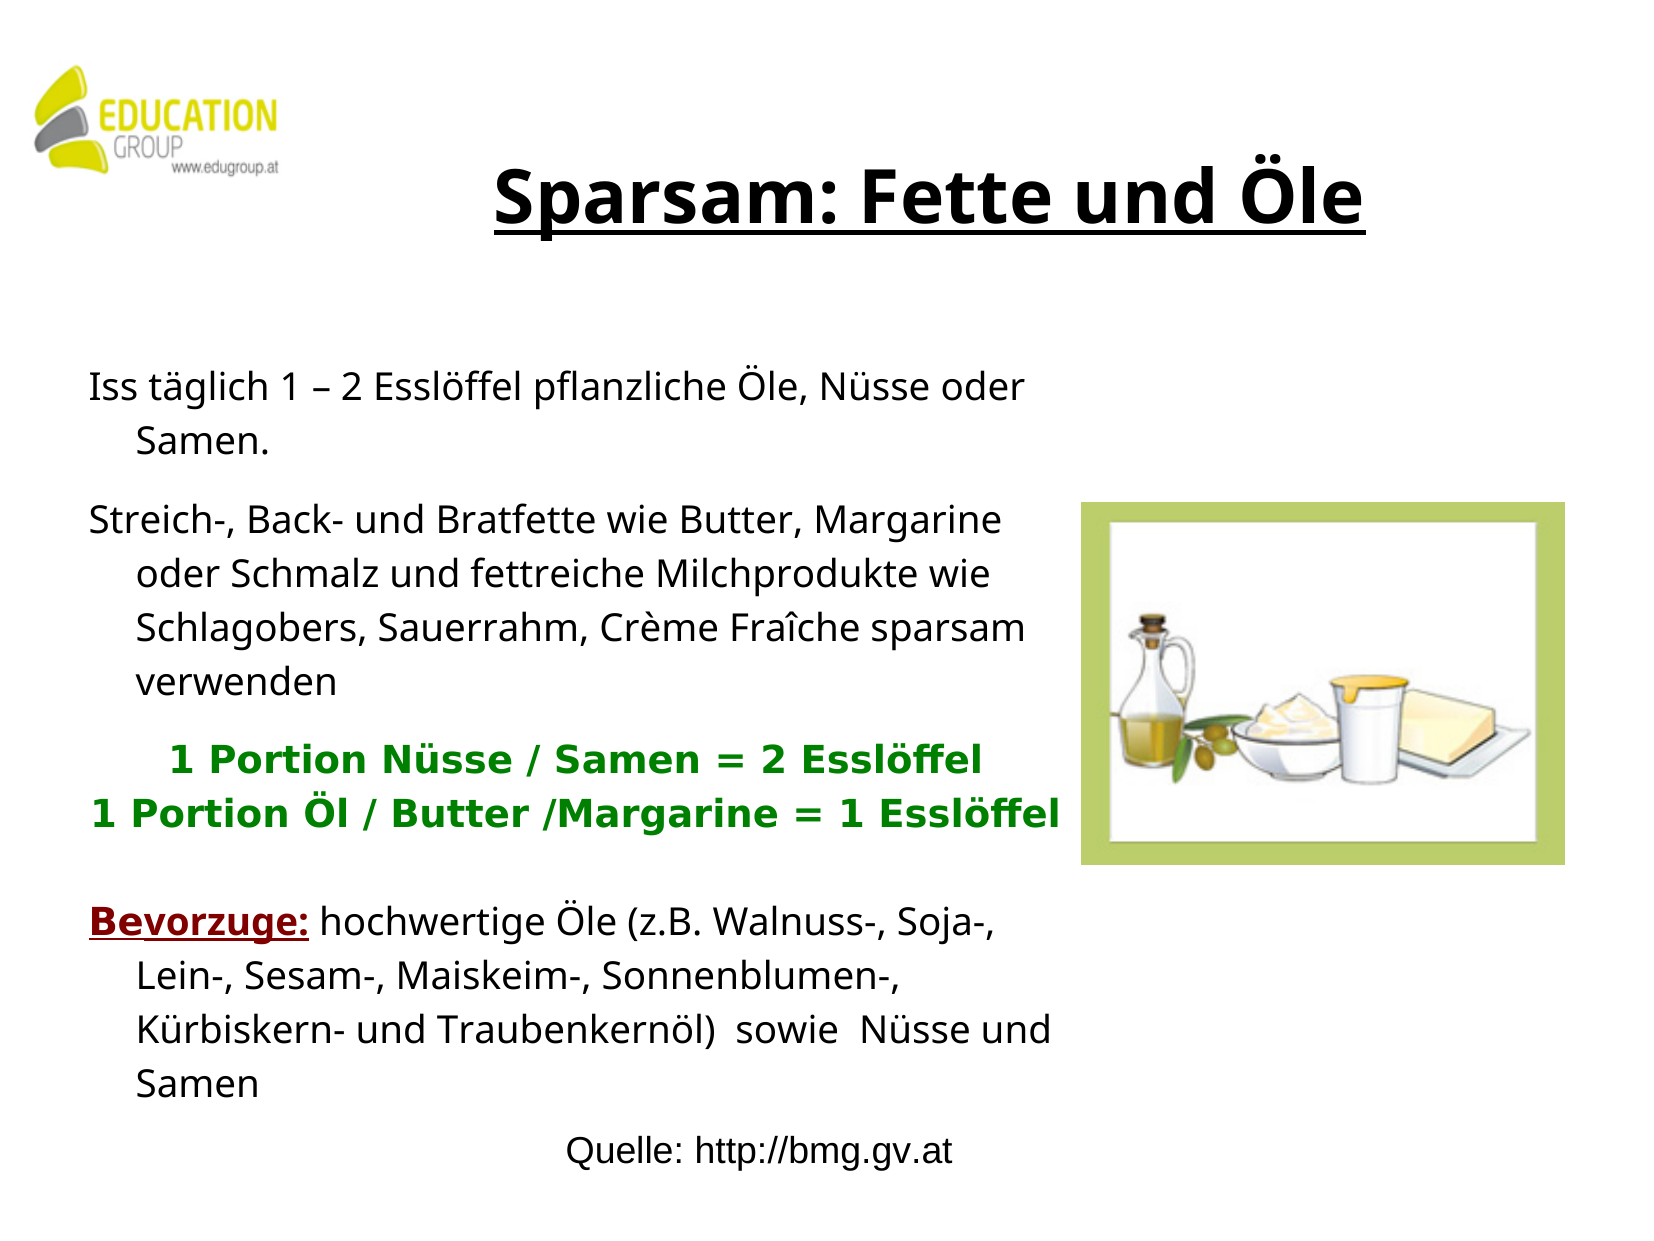

Sparsam: Fette und Öle
# Iss täglich 1 – 2 Esslöffel pflanzliche Öle, Nüsse oder Samen.
Streich-, Back- und Bratfette wie Butter, Margarine oder Schmalz und fettreiche Milchprodukte wie Schlagobers, Sauerrahm, Crème Fraîche sparsam verwenden
1 Portion Nüsse / Samen = 2 Esslöffel
1 Portion Öl / Butter /Margarine = 1 Esslöffel
Bevorzuge: hochwertige Öle (z.B. Walnuss-, Soja-, Lein-, Sesam-, Maiskeim-, Sonnenblumen-, Kürbiskern- und Traubenkernöl) sowie Nüsse und Samen
Quelle: http://bmg.gv.at